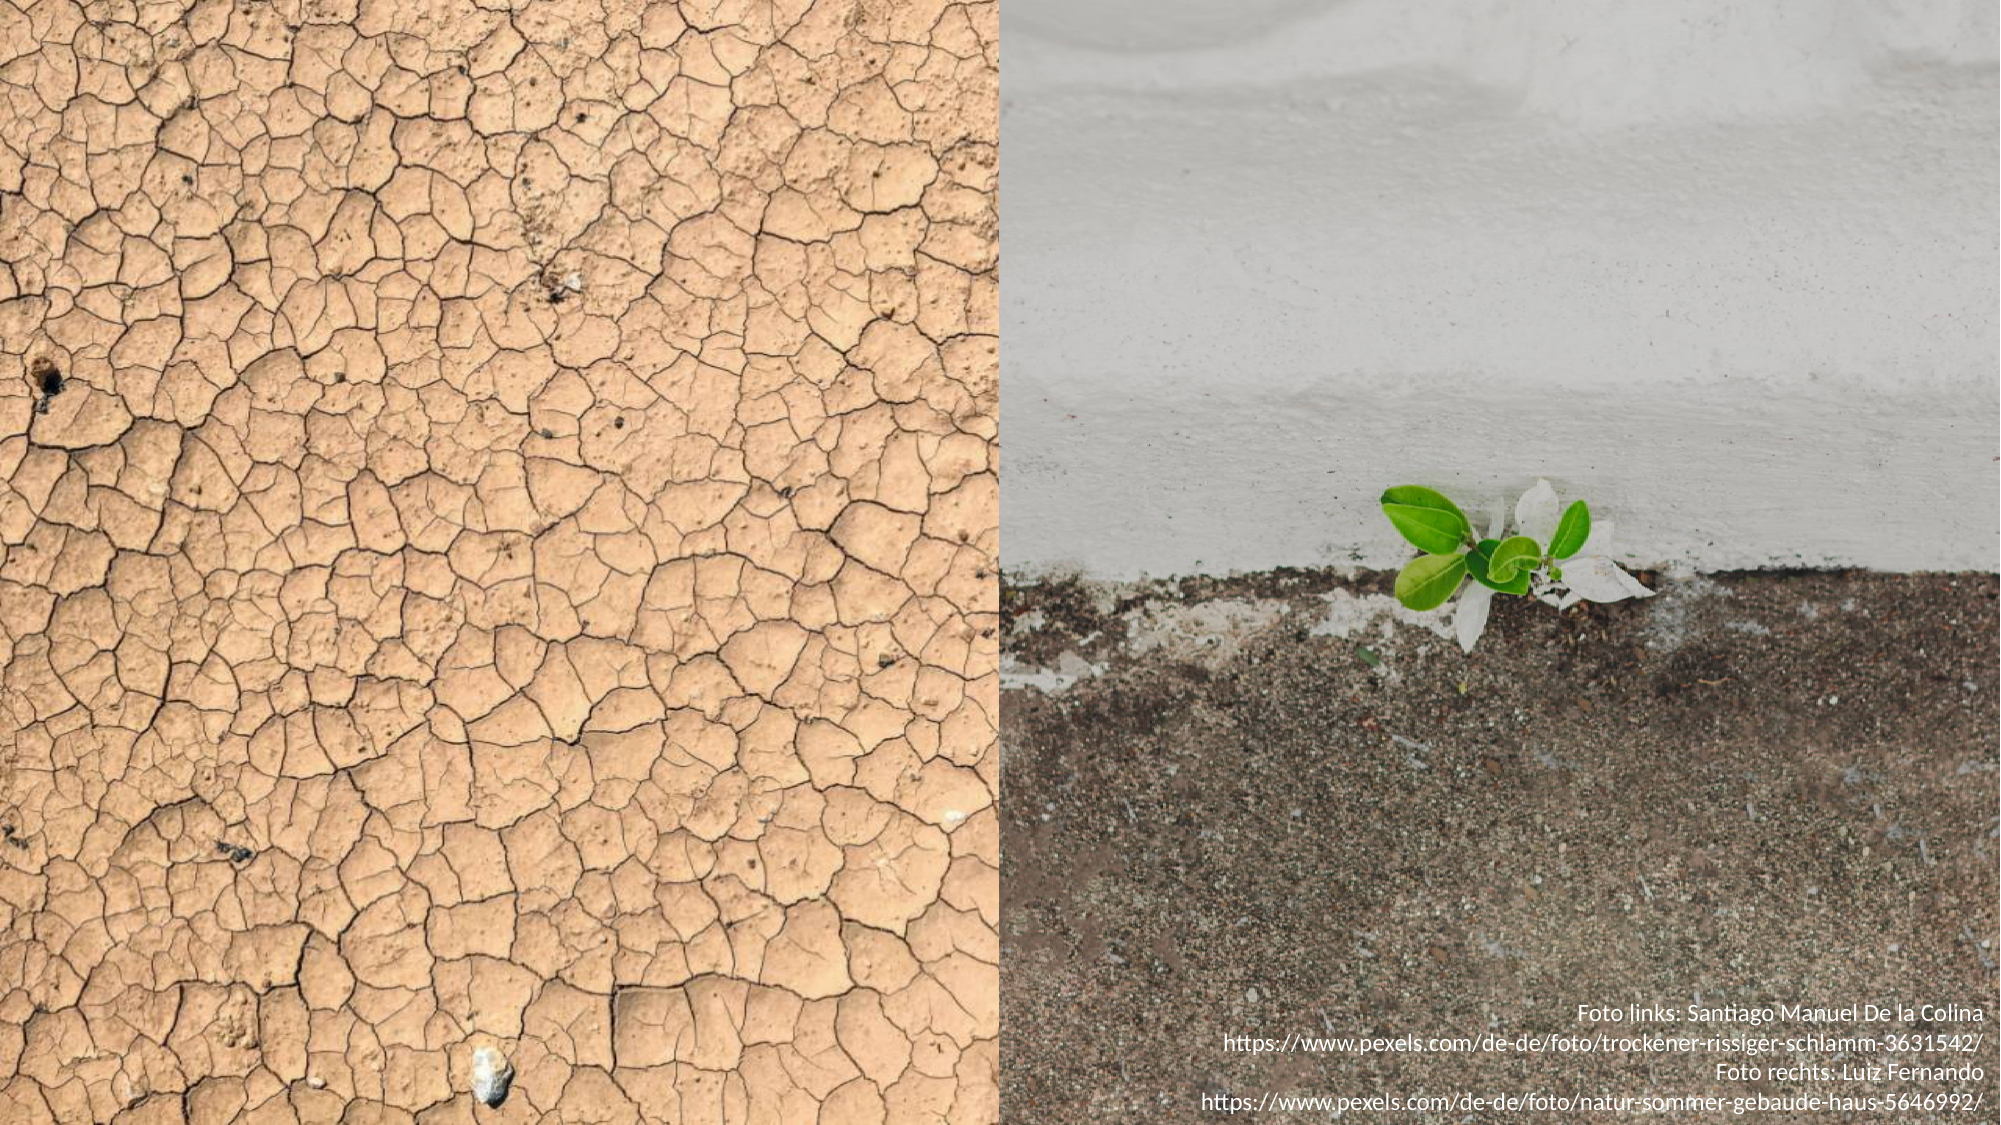

Foto links: Santiago Manuel De la Colina
https://www.pexels.com/de-de/foto/trockener-rissiger-schlamm-3631542/
Foto rechts: Luiz Fernando
https://www.pexels.com/de-de/foto/natur-sommer-gebaude-haus-5646992/